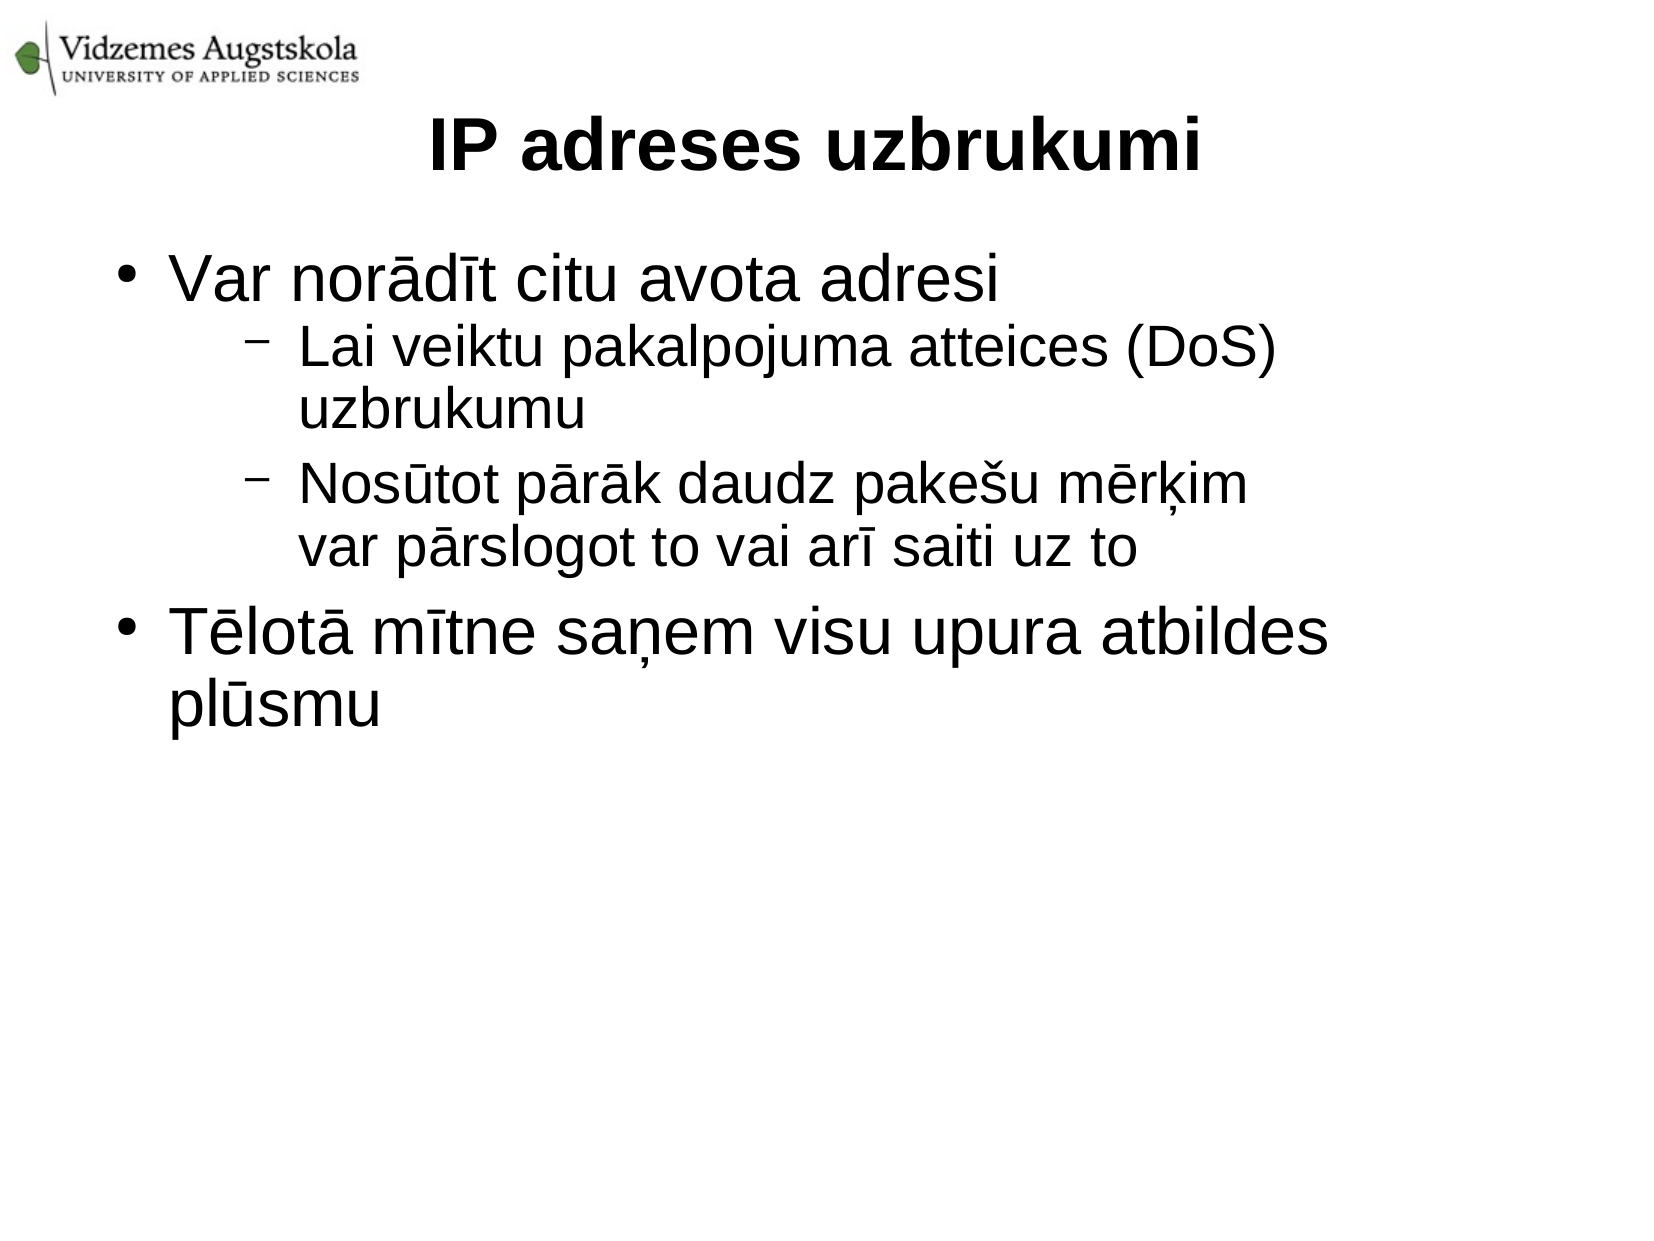

# IP adreses uzbrukumi
Var norādīt citu avota adresi
Lai veiktu pakalpojuma atteices (DoS) uzbrukumu
Nosūtot pārāk daudz pakešu mērķim
var pārslogot to vai arī saiti uz to
Tēlotā mītne saņem visu upura atbildes plūsmu